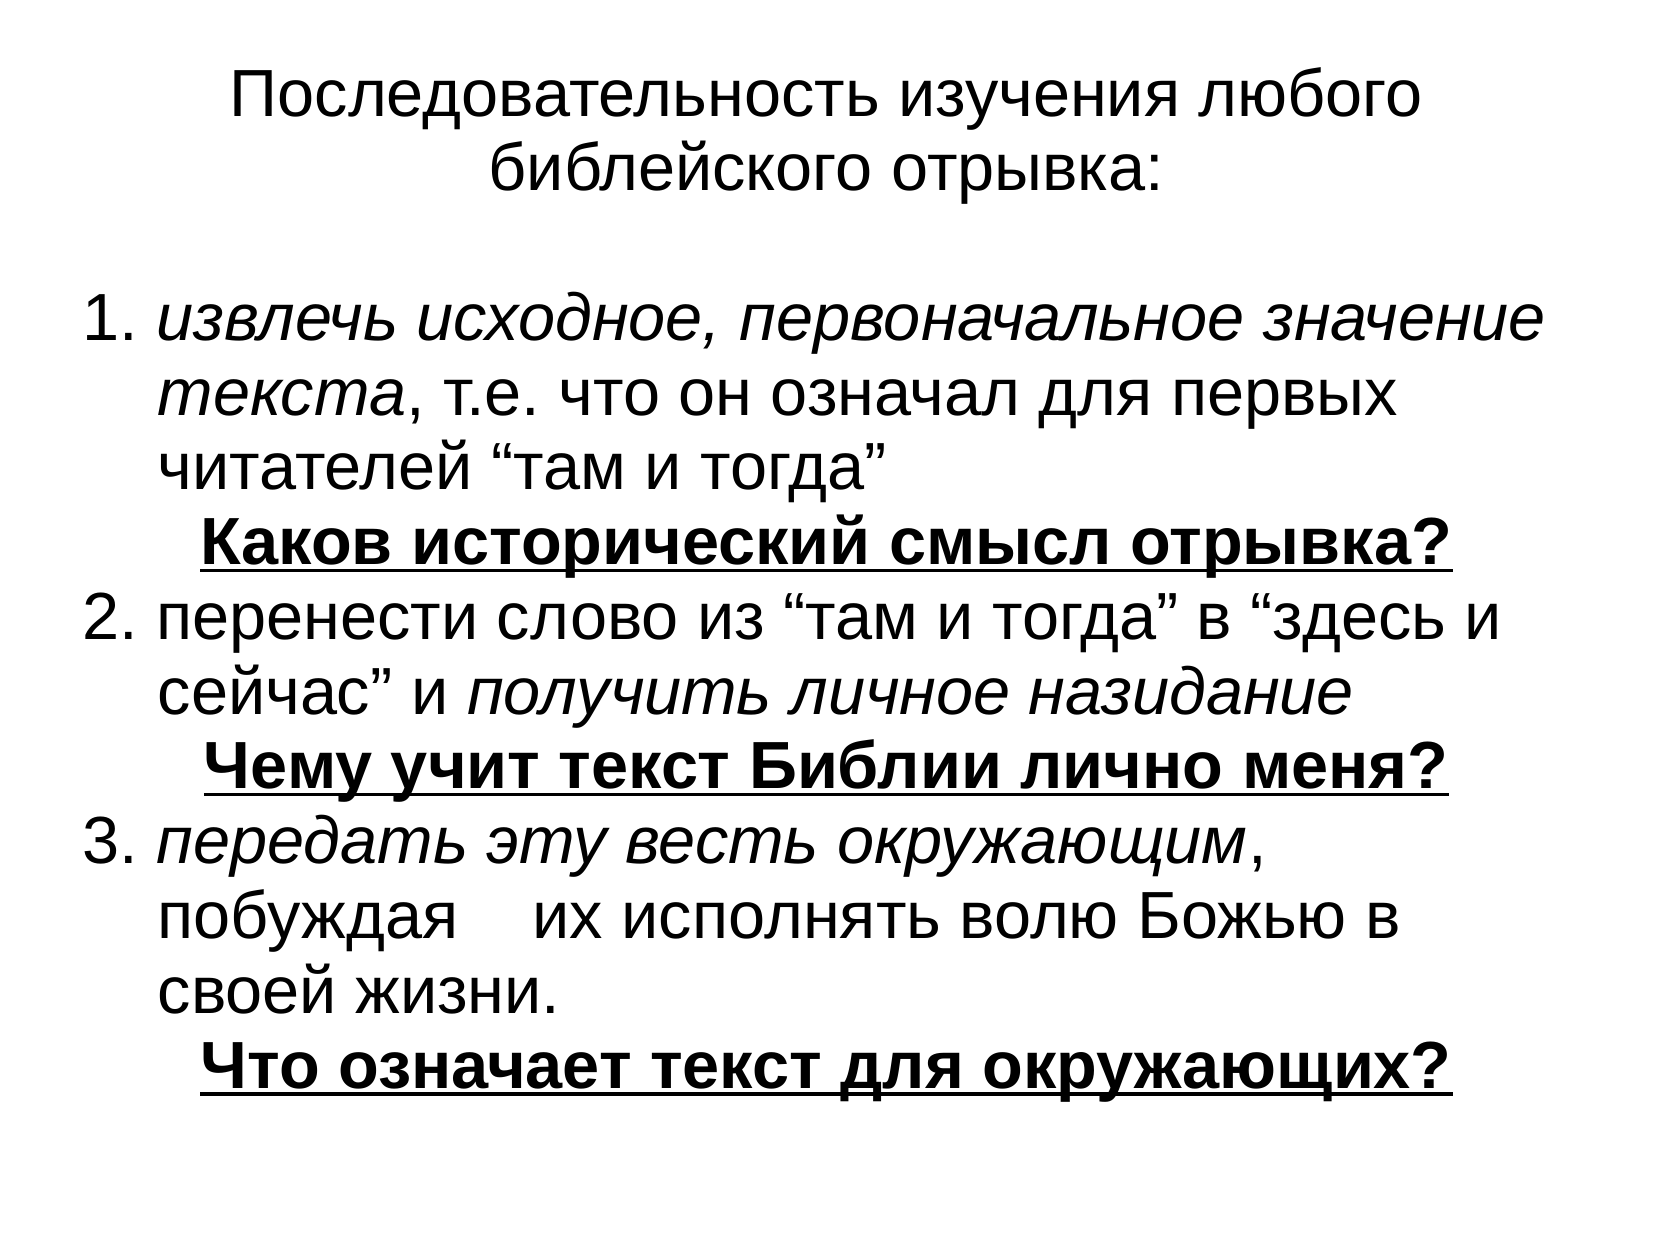

# Последовательность изучения любого библейского отрывка:
1. извлечь исходное, первоначальное значение 	текста, т.е. что он означал для первых 			читателей “там и тогда”
Каков исторический смысл отрывка?
2. перенести слово из “там и тогда” в “здесь и 	сейчас” и получить личное назидание
Чему учит текст Библии лично меня?
3. передать эту весть окружающим, 				побуждая 	их исполнять волю Божью в 			своей жизни.
Что означает текст для окружающих?